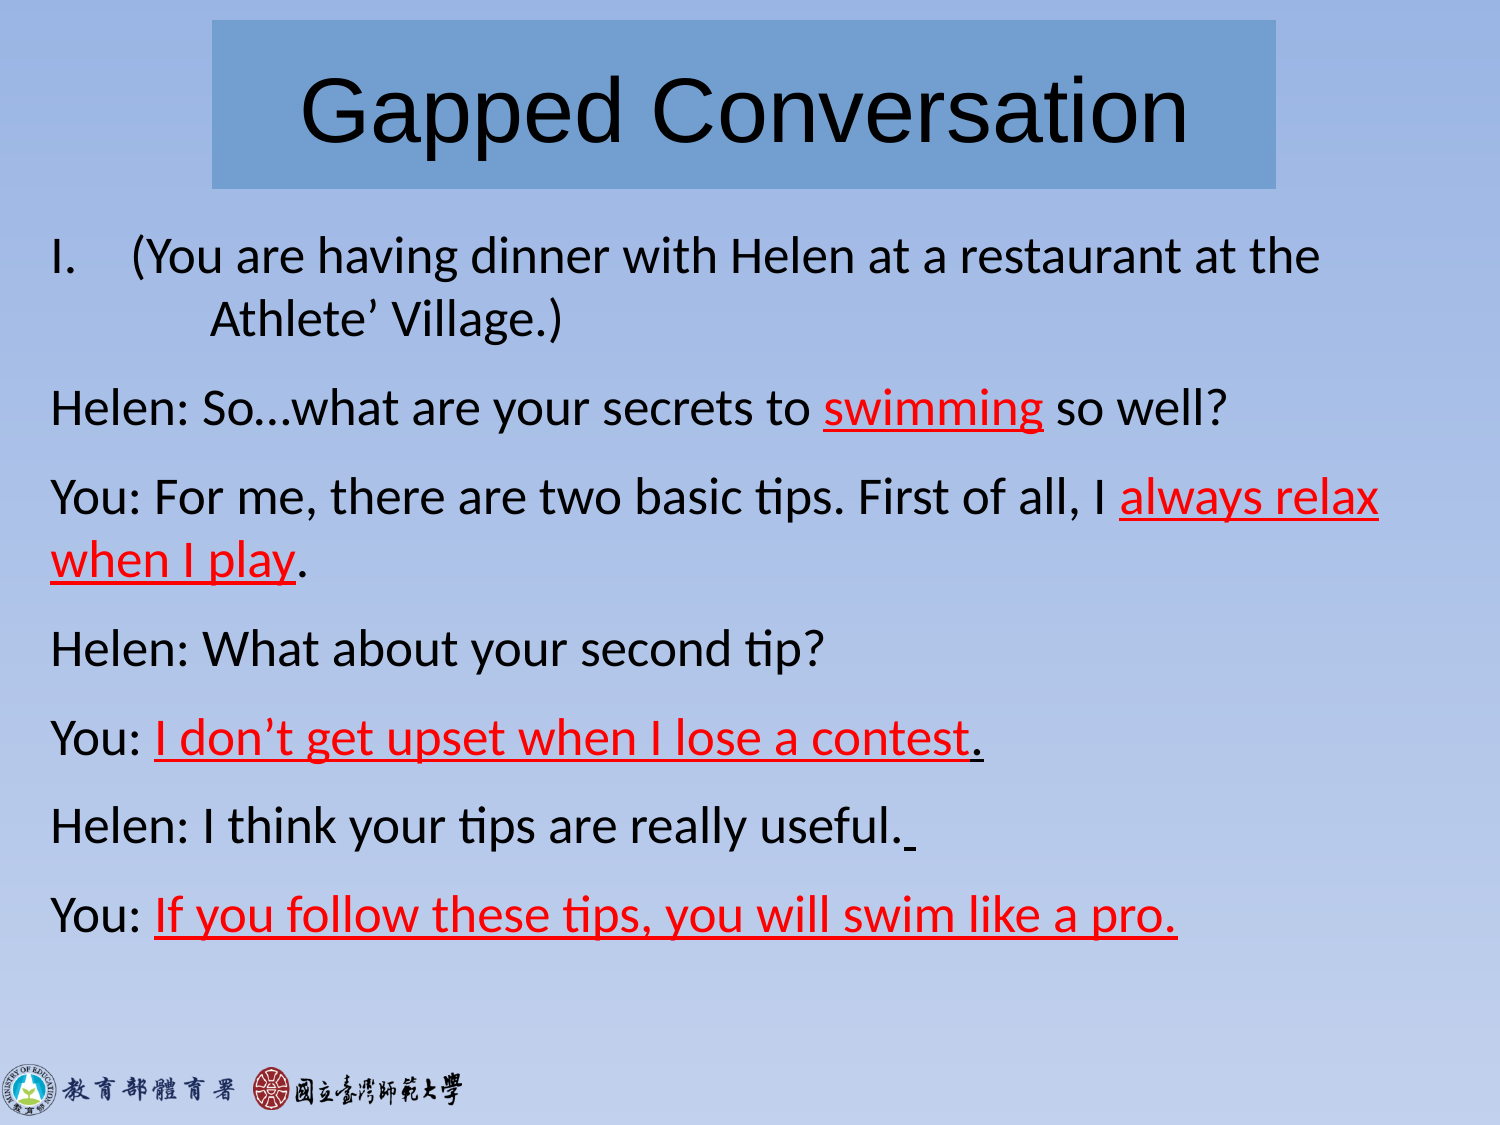

Gapped Conversation
| |
| --- |
# (You are having dinner with Helen at a restaurant at the Athlete’ Village.)
Helen: So…what are your secrets to swimming so well?
You: For me, there are two basic tips. First of all, I always relax when I play.
Helen: What about your second tip?
You: I don’t get upset when I lose a contest.
Helen: I think your tips are really useful.
You: If you follow these tips, you will swim like a pro.